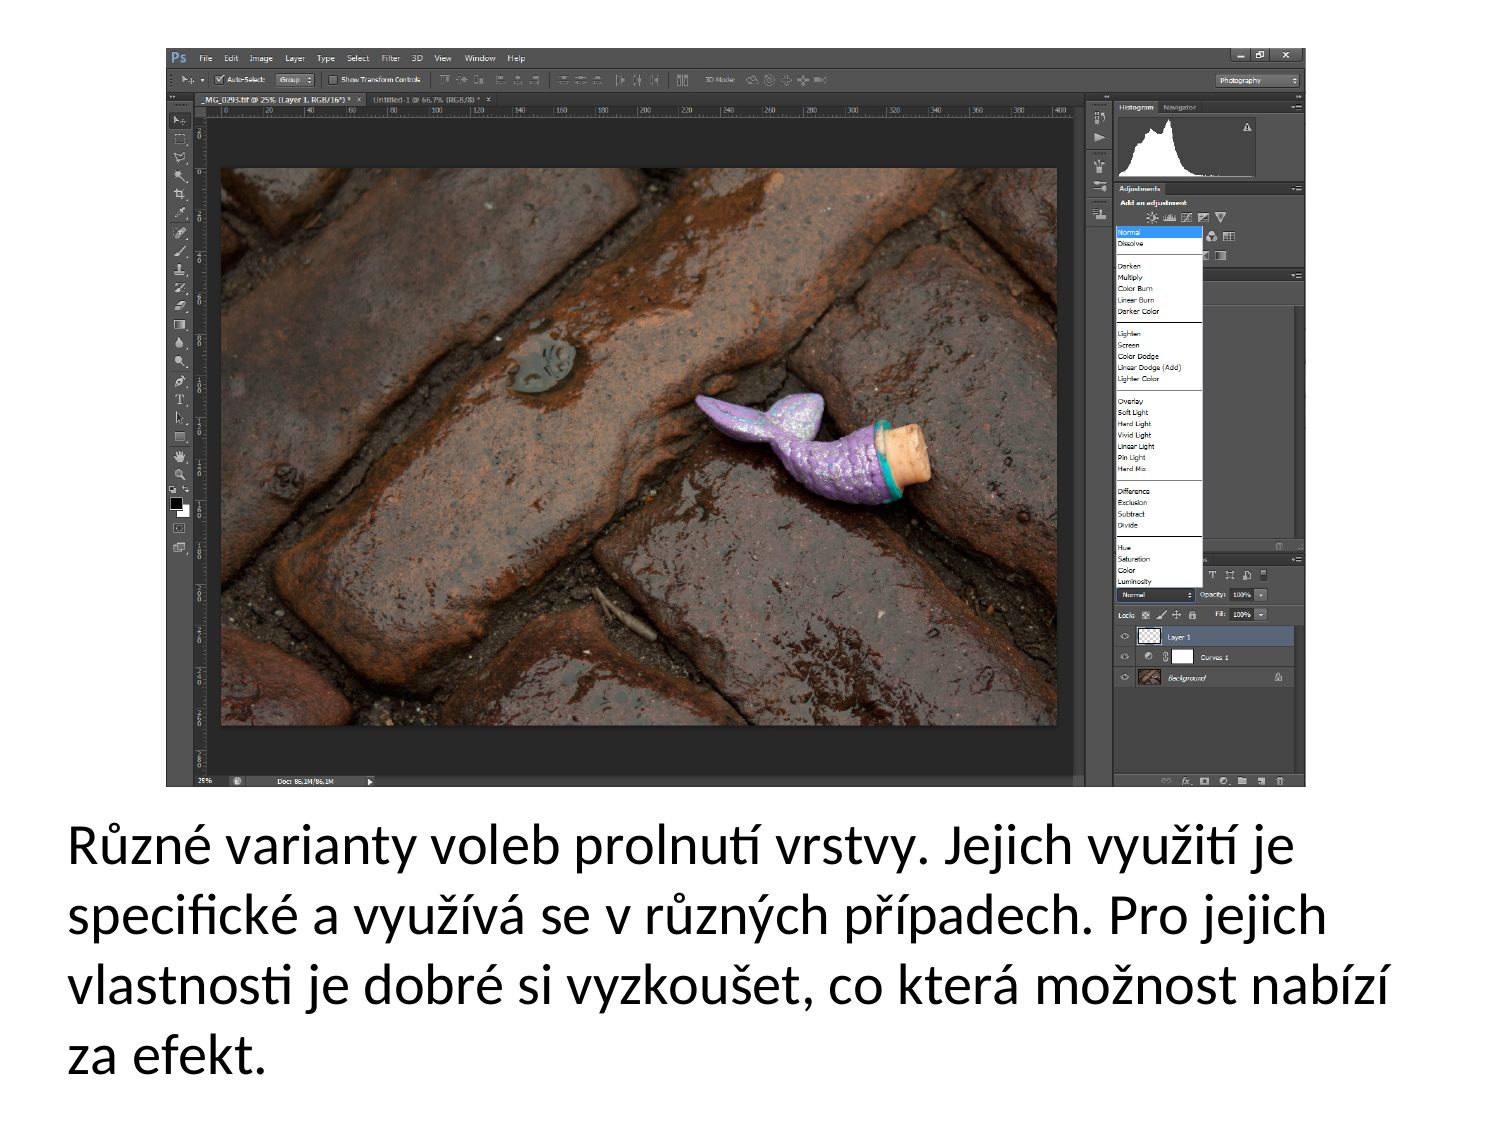

Různé varianty voleb prolnutí vrstvy. Jejich využití je specifické a využívá se v různých případech. Pro jejich vlastnosti je dobré si vyzkoušet, co která možnost nabízí za efekt.